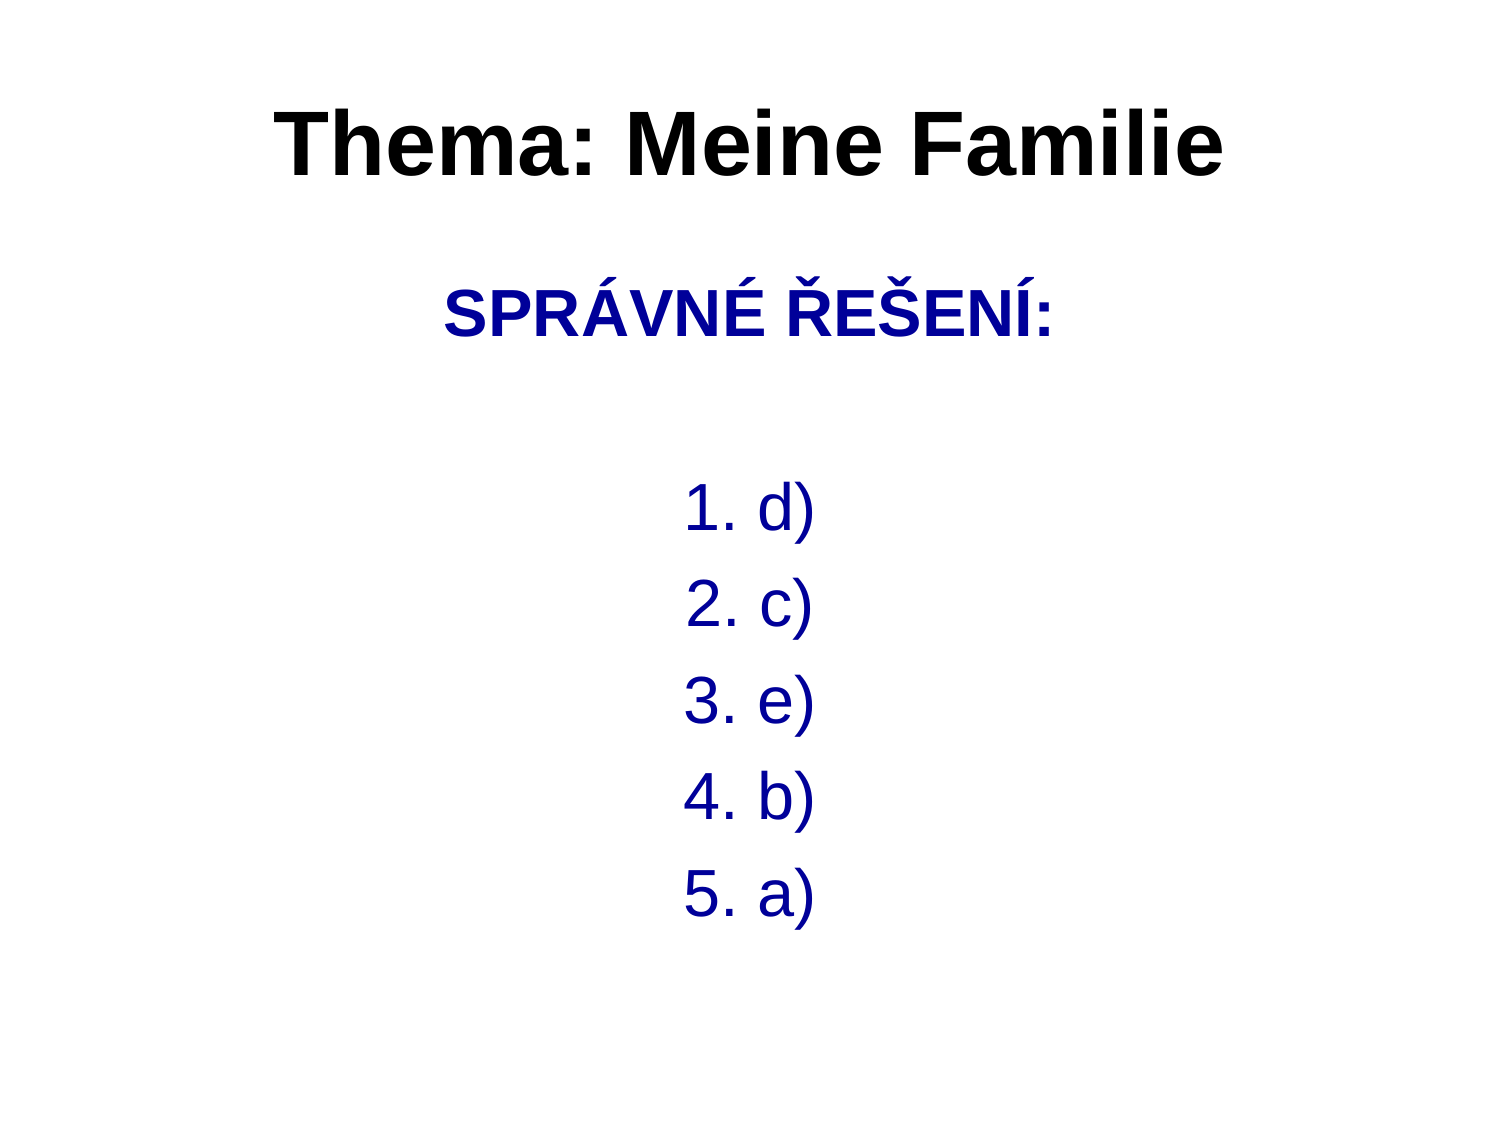

# Thema: Meine Familie
SPRÁVNÉ ŘEŠENÍ:
1. d)
2. c)
3. e)
4. b)
5. a)